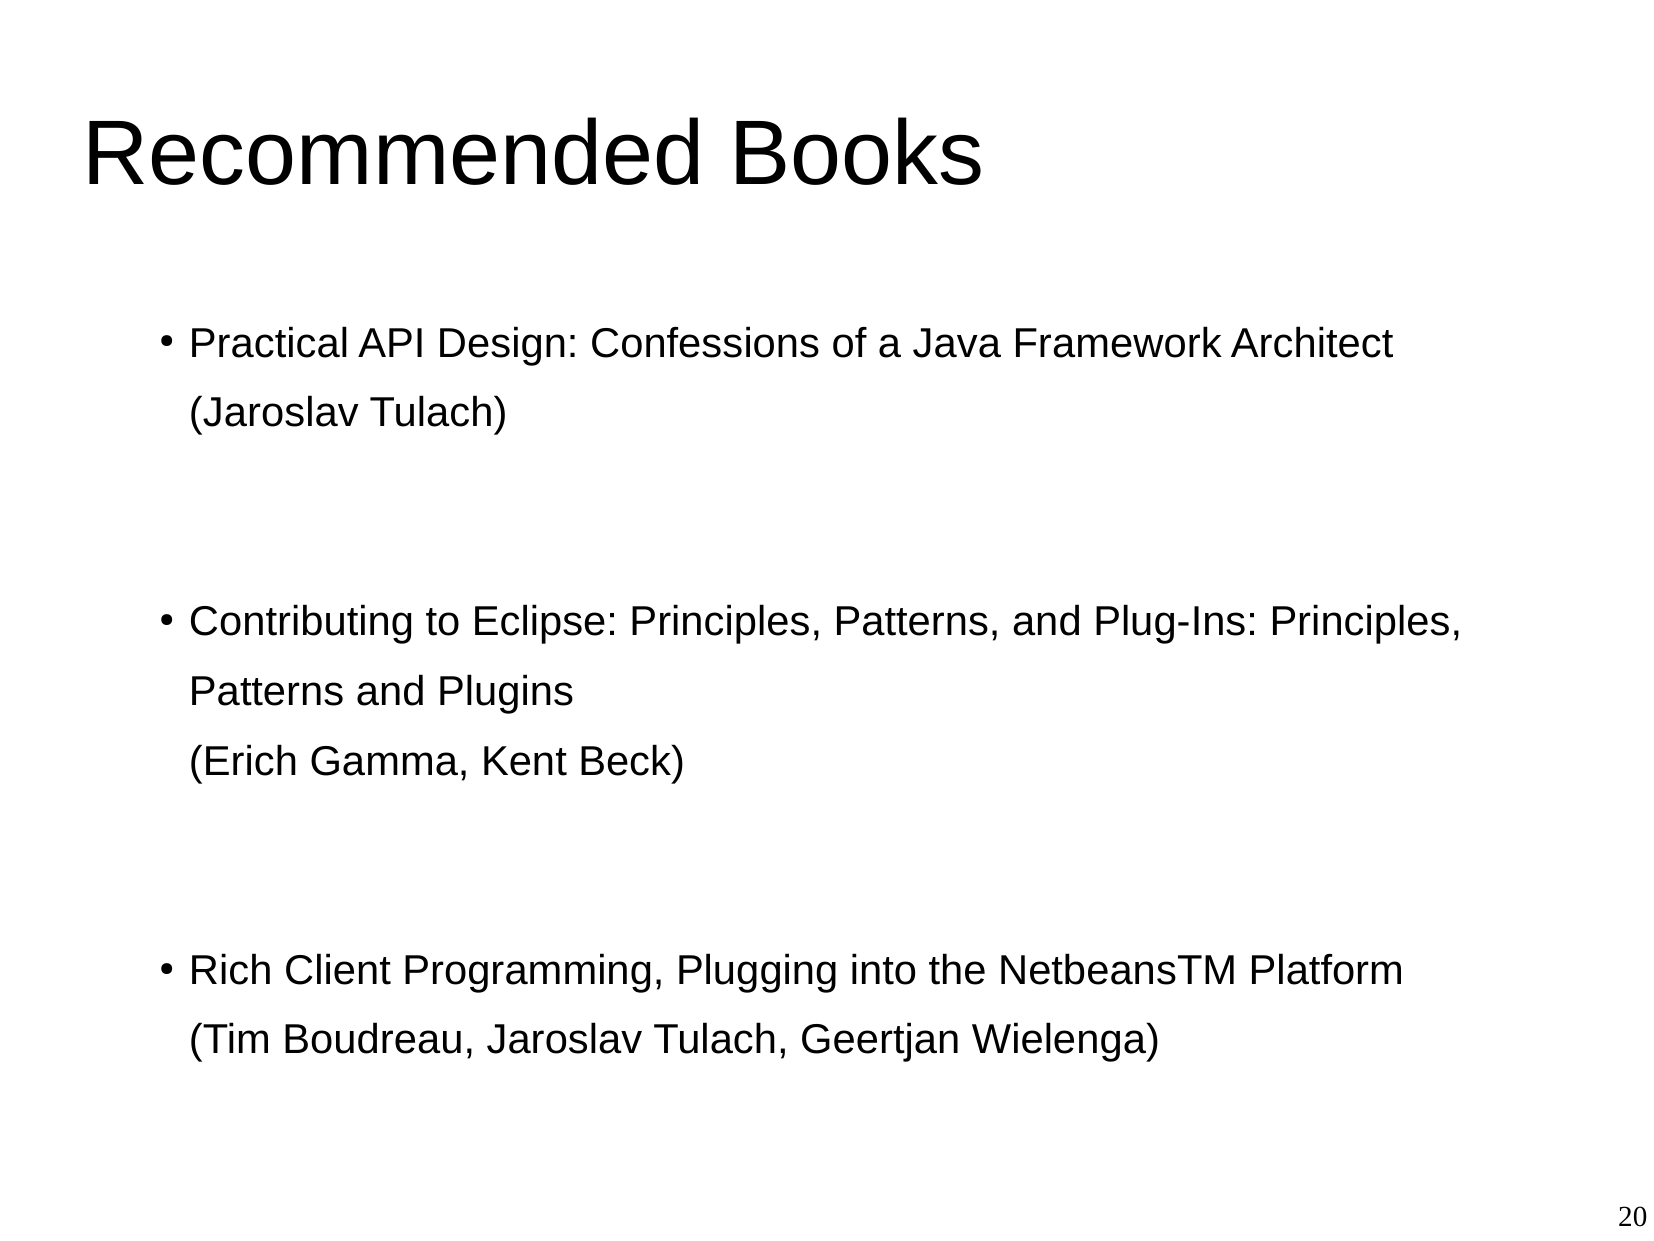

# Recommended Books
Practical API Design: Confessions of a Java Framework Architect (Jaroslav Tulach)
Contributing to Eclipse: Principles, Patterns, and Plug-Ins: Principles, Patterns and Plugins
(Erich Gamma, Kent Beck)
Rich Client Programming, Plugging into the NetbeansTM Platform
(Tim Boudreau, Jaroslav Tulach, Geertjan Wielenga)
20